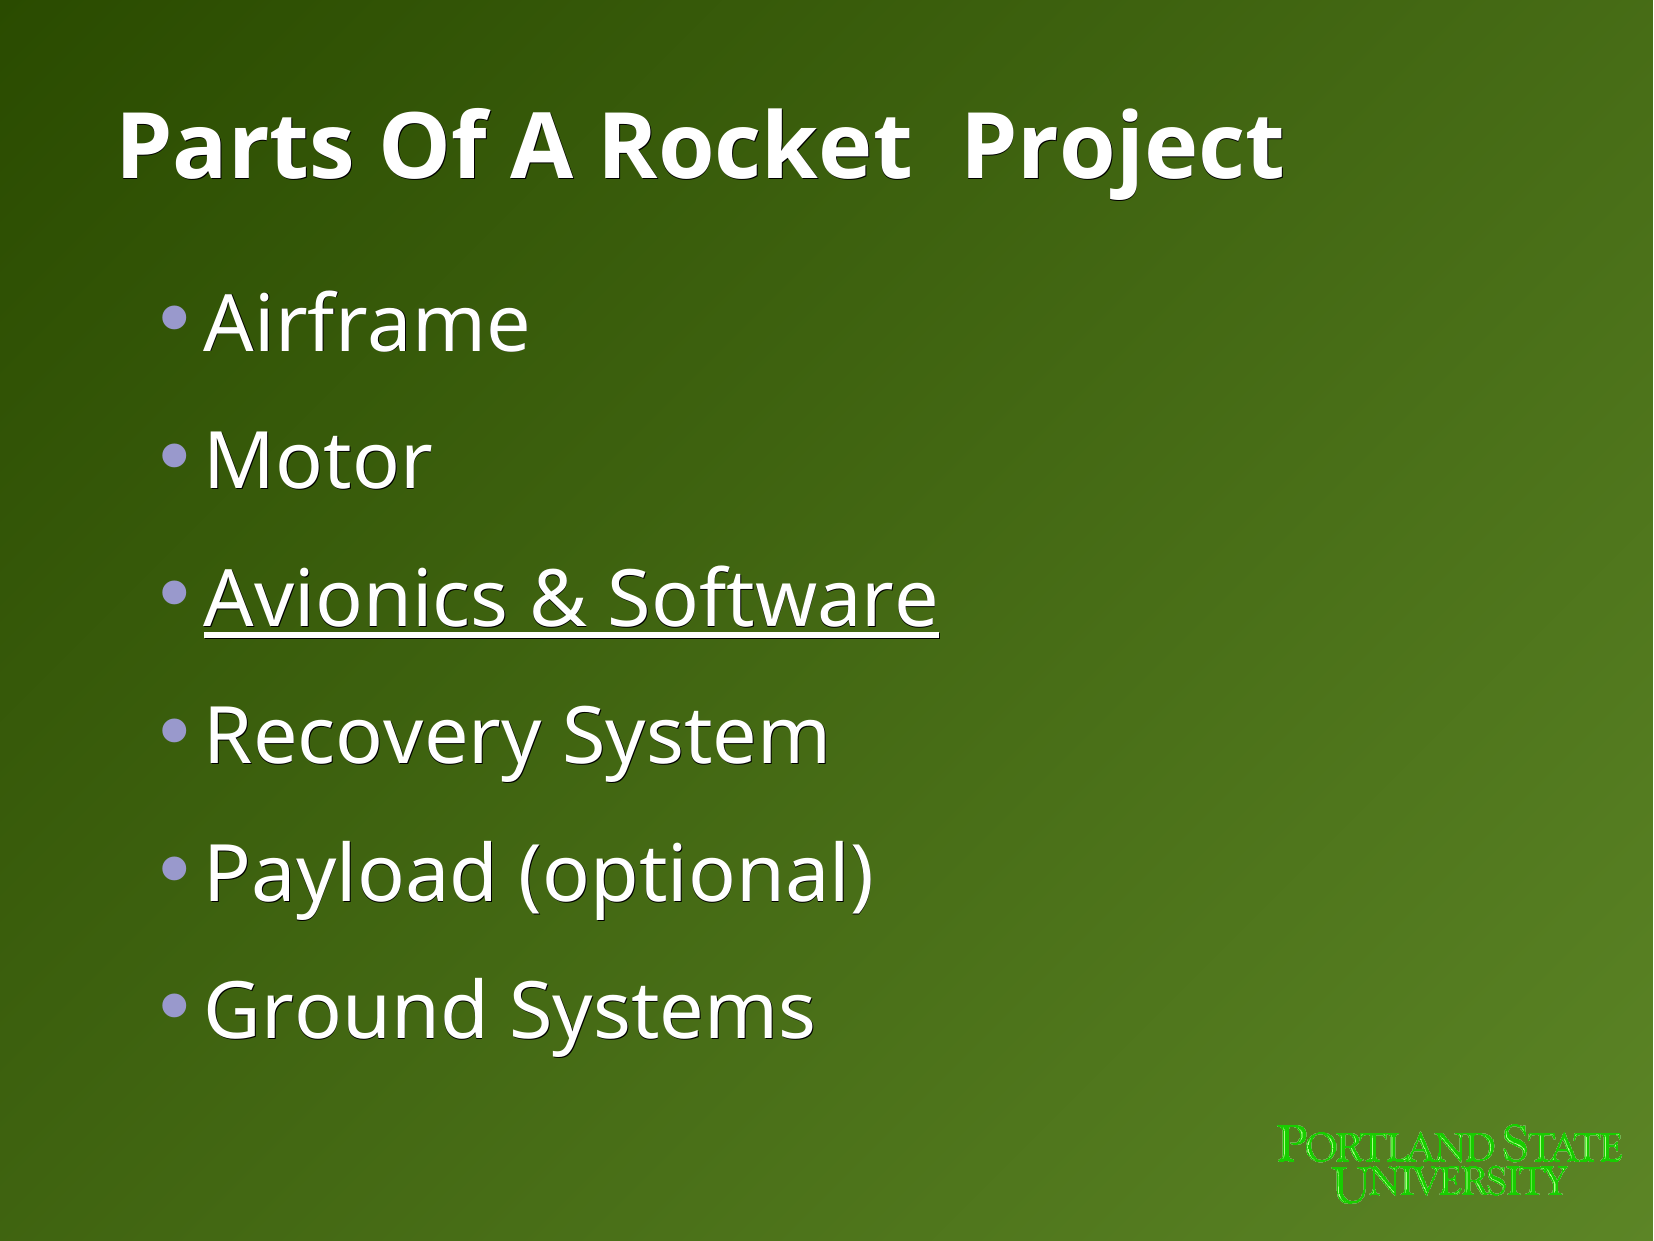

# Parts Of A Rocket Project
Airframe
Motor
Avionics & Software
Recovery System
Payload (optional)
Ground Systems